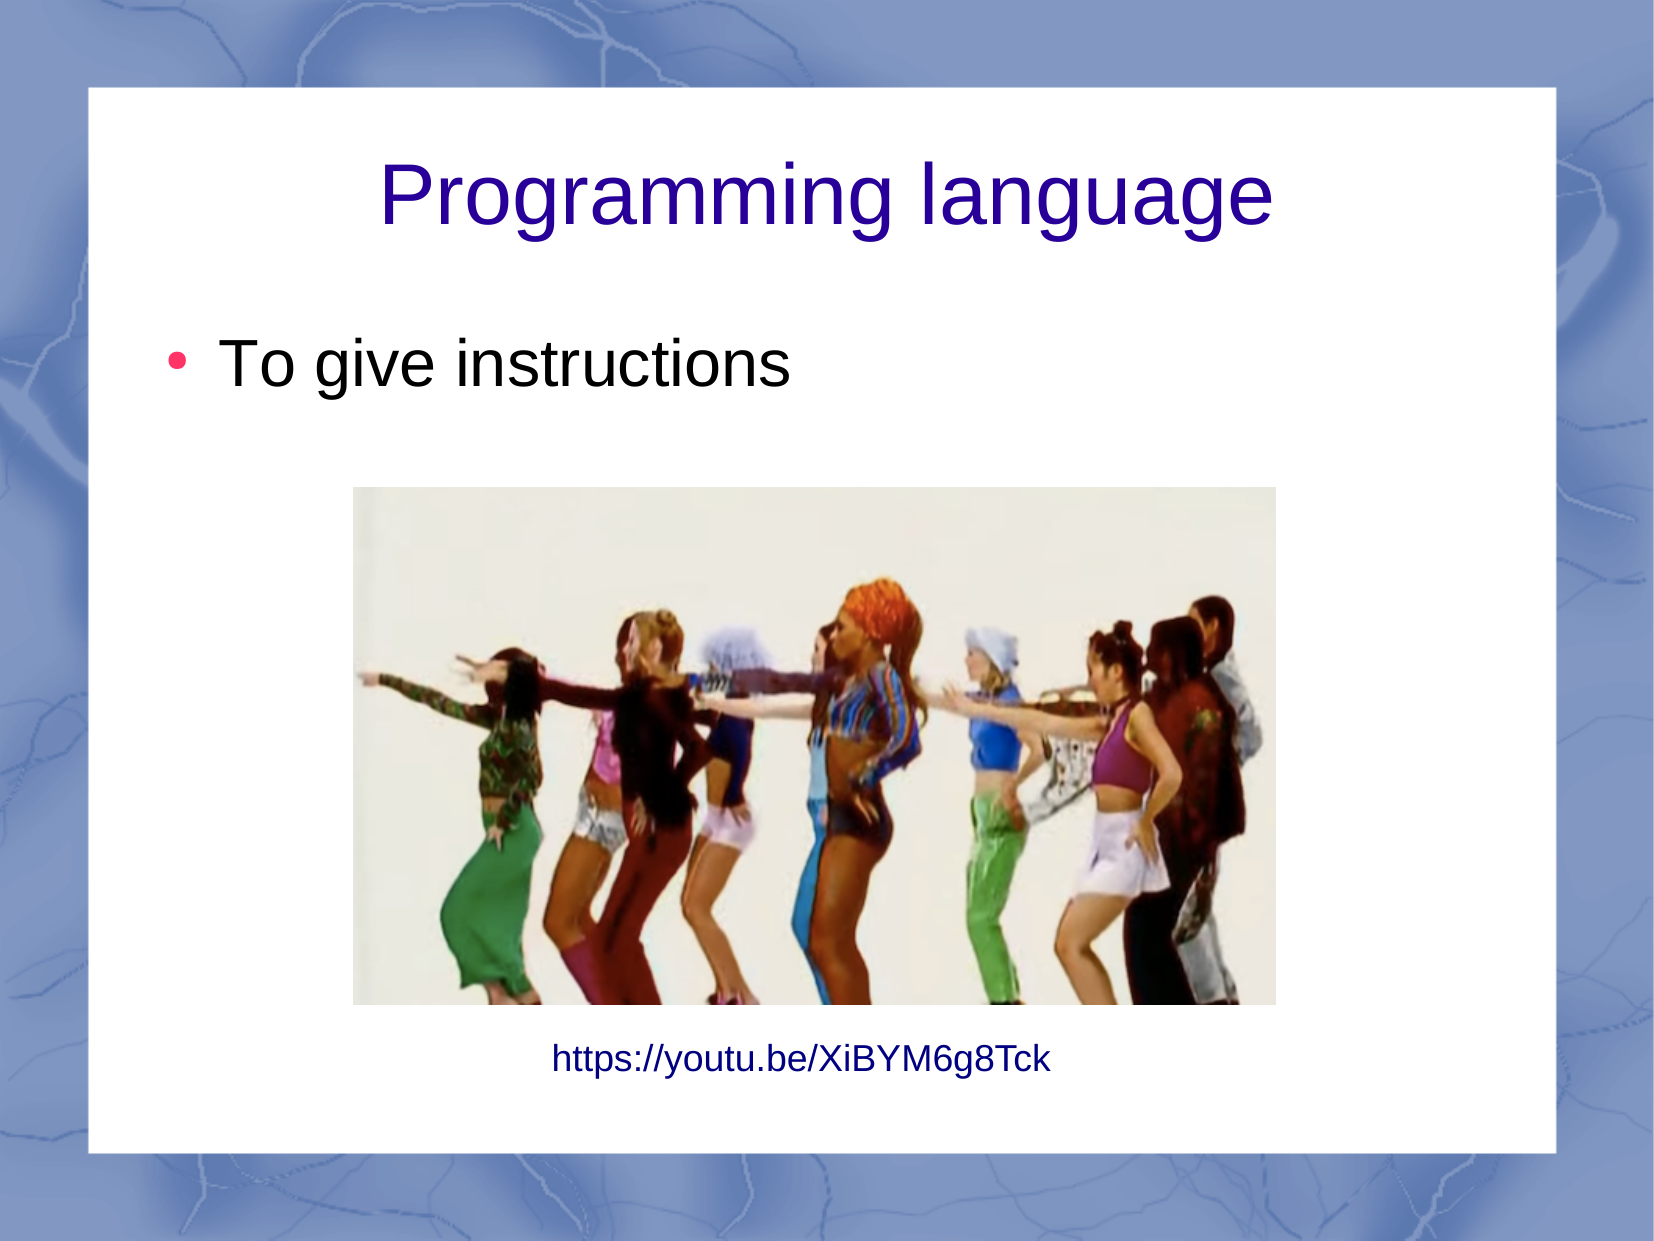

# Programming language
To give instructions
https://youtu.be/XiBYM6g8Tck